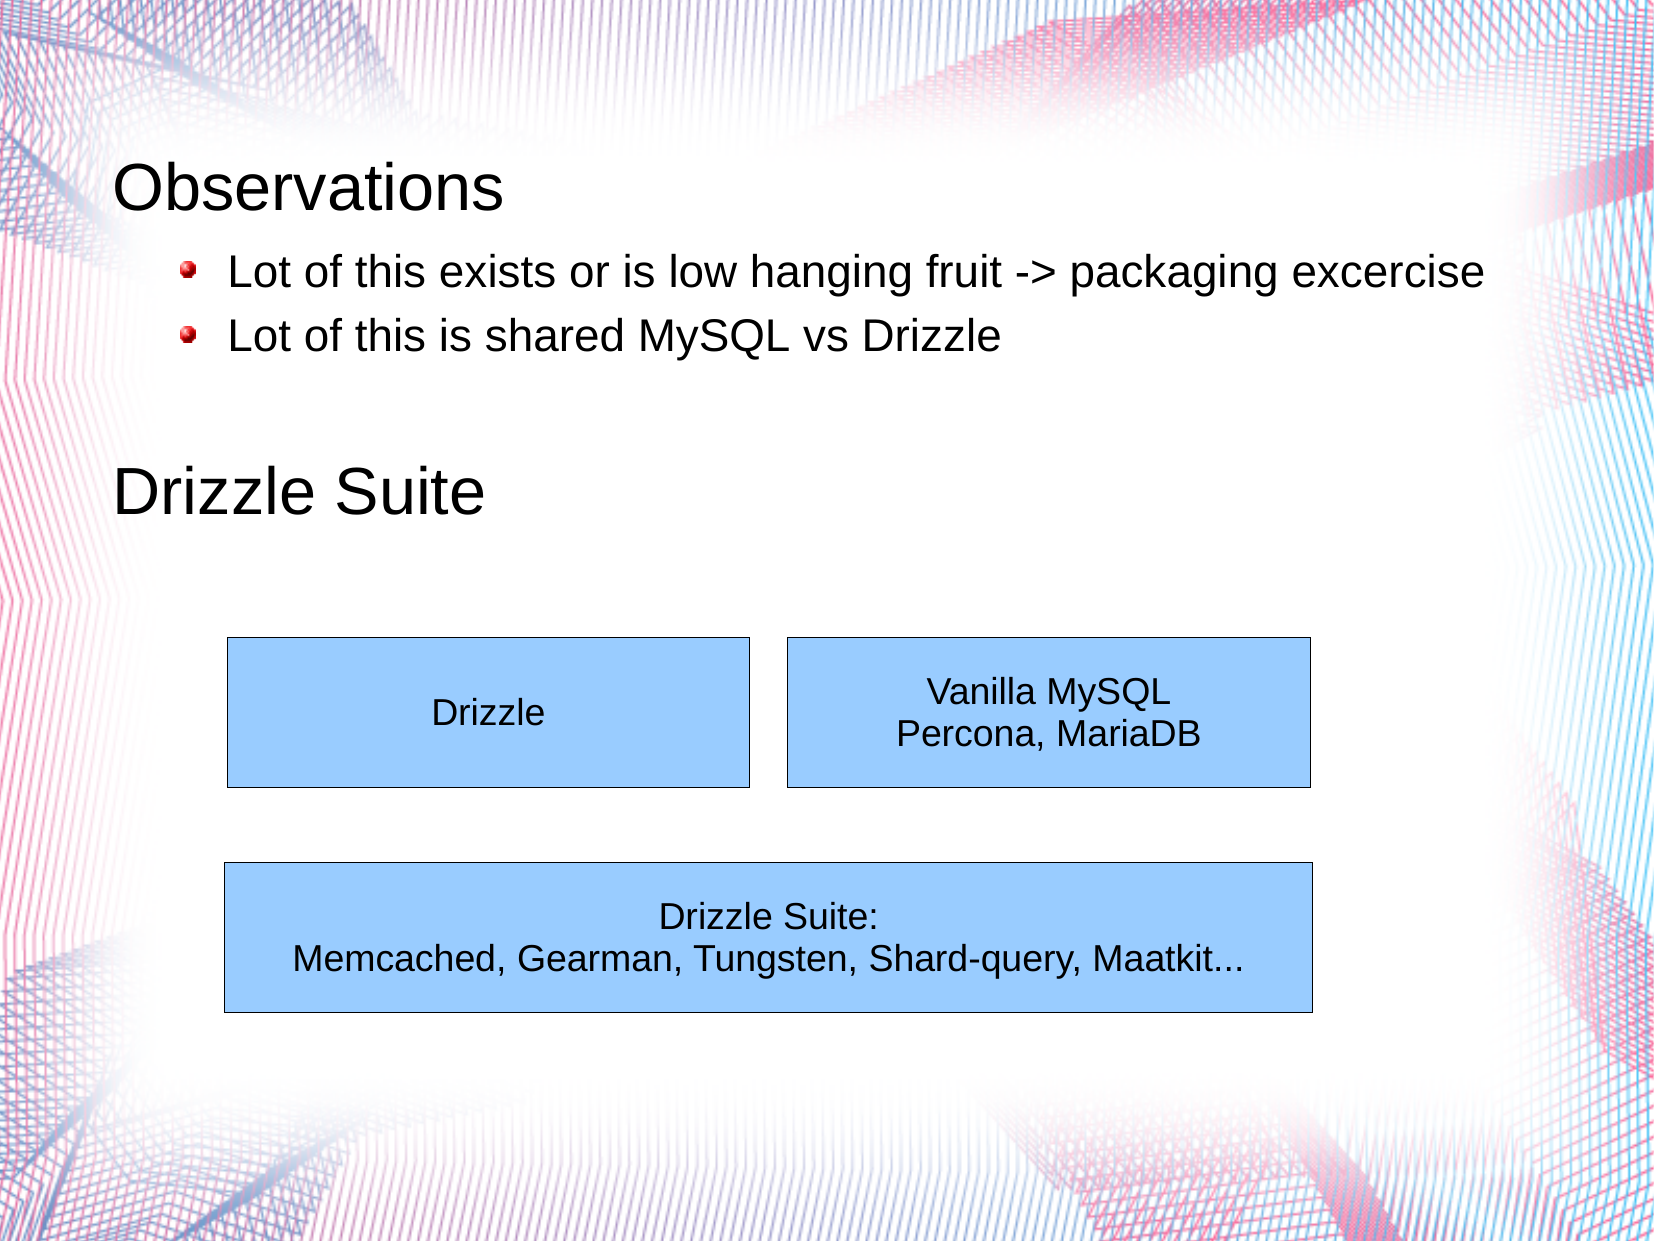

# Observations
Lot of this exists or is low hanging fruit -> packaging excercise
Lot of this is shared MySQL vs Drizzle
Drizzle Suite
Drizzle
Vanilla MySQL
Percona, MariaDB
Drizzle Suite:
Memcached, Gearman, Tungsten, Shard-query, Maatkit...